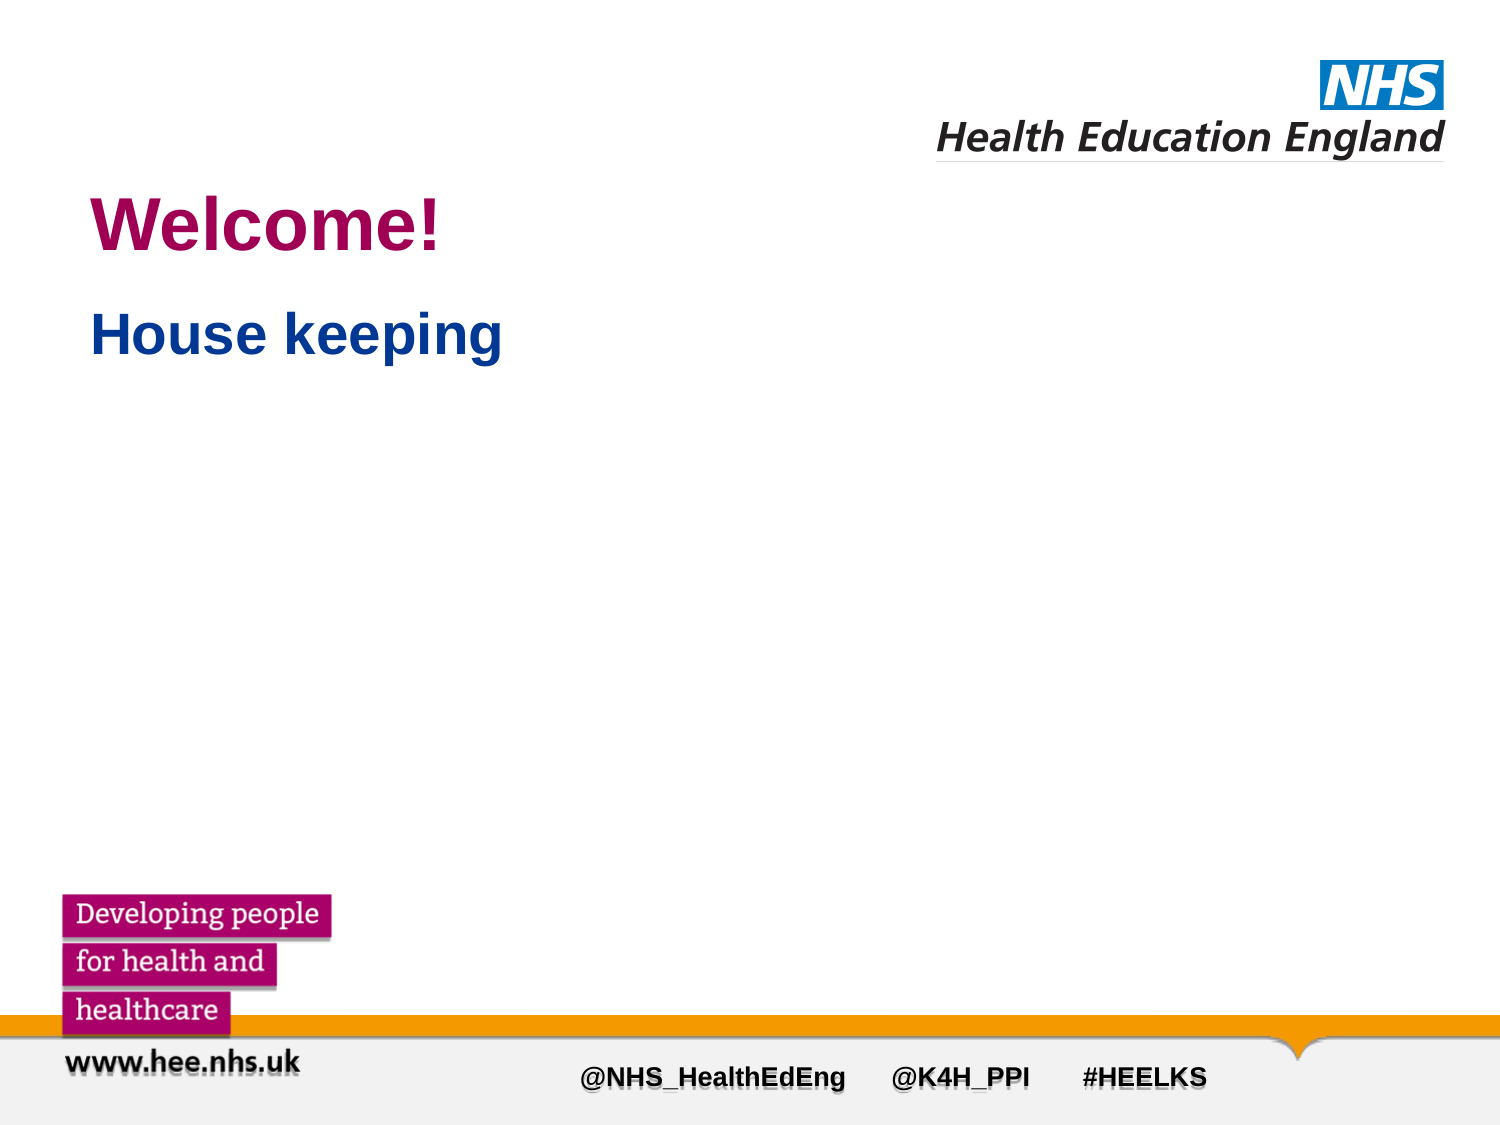

# Welcome!
House keeping
@NHS_HealthEdEng @K4H_PPI #HEELKS